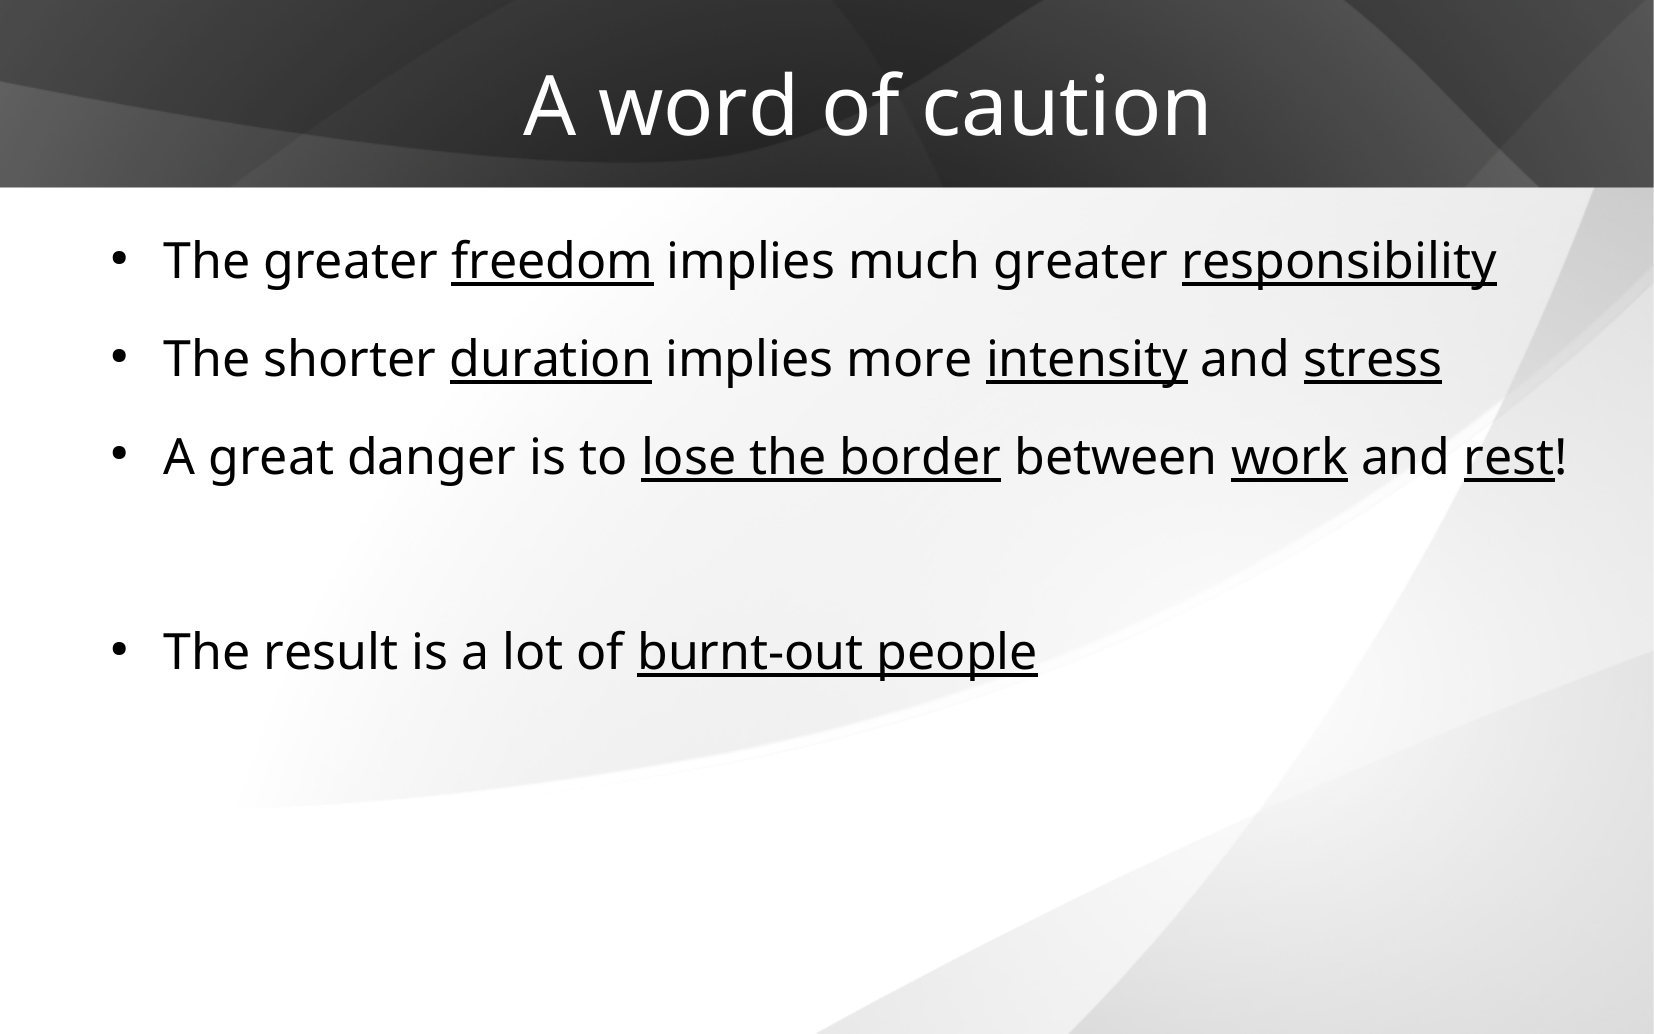

# A word of caution
The greater freedom implies much greater responsibility
The shorter duration implies more intensity and stress
A great danger is to lose the border between work and rest!
The result is a lot of burnt-out people